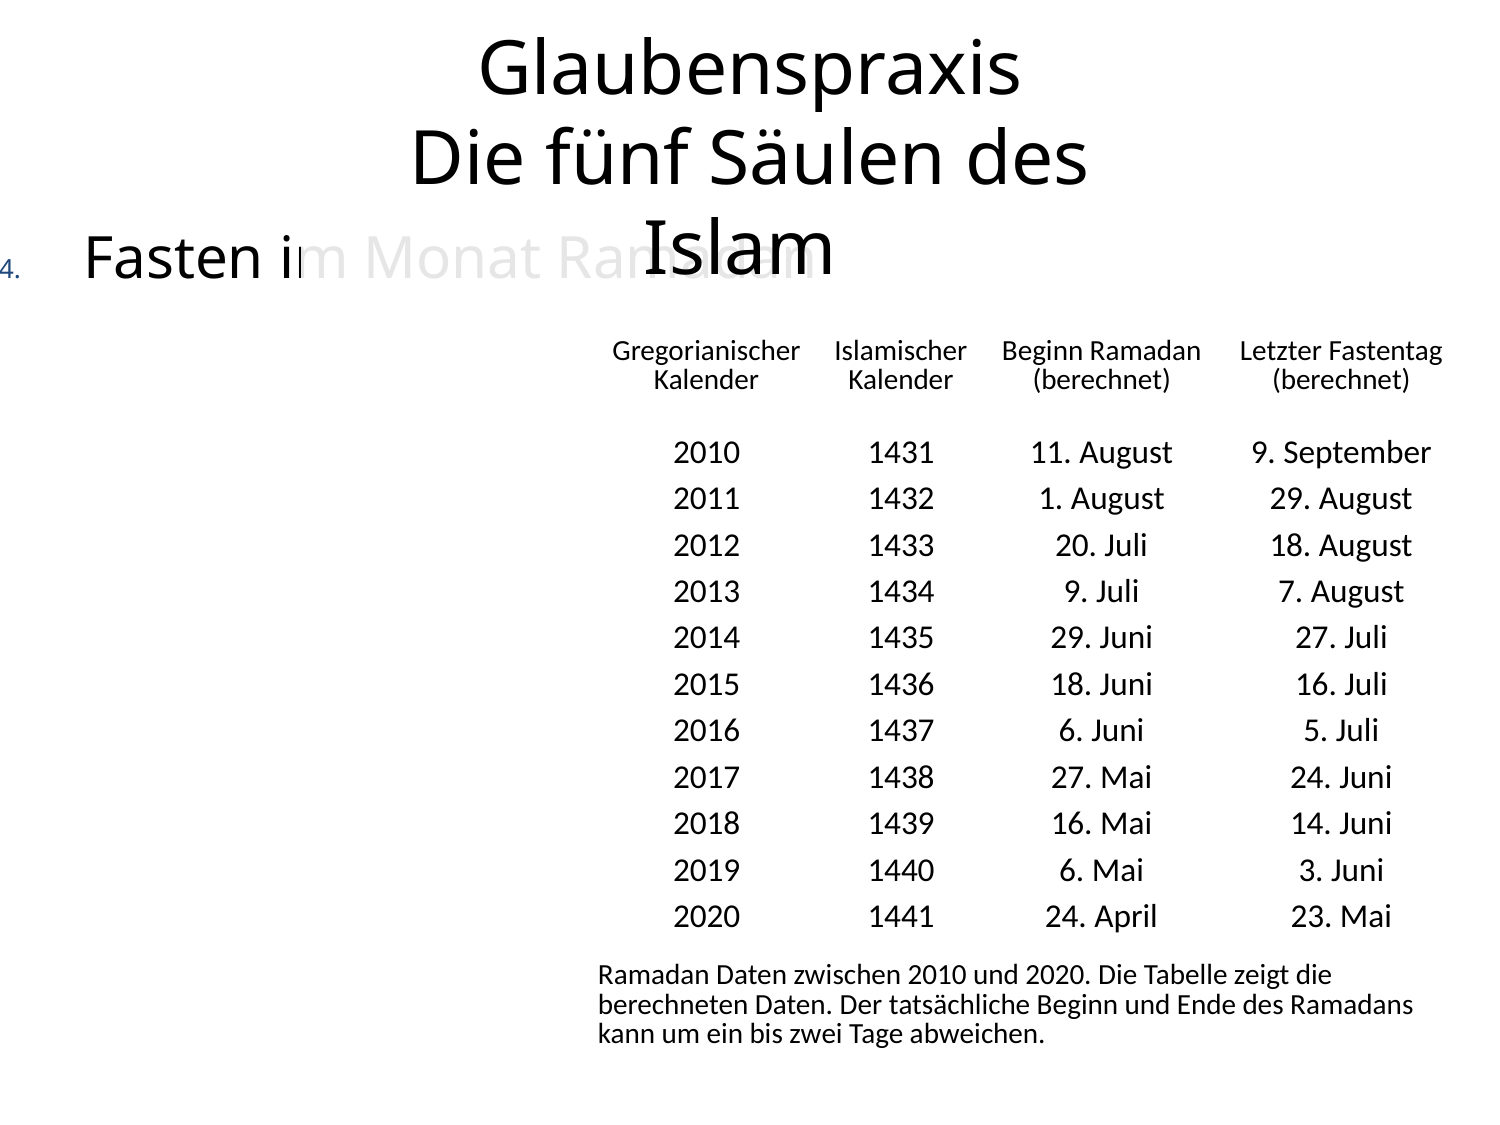

# Glaubenspraxis Die fünf Säulen des Islam
Fasten im Monat Ramadan
| Gregorianischer Kalender | Islamischer Kalender | Beginn Ramadan (berechnet) | Letzter Fastentag (berechnet) |
| --- | --- | --- | --- |
| 2010 | 1431 | 11. August | 9. September |
| 2011 | 1432 | 1. August | 29. August |
| 2012 | 1433 | 20. Juli | 18. August |
| 2013 | 1434 | 9. Juli | 7. August |
| 2014 | 1435 | 29. Juni | 27. Juli |
| 2015 | 1436 | 18. Juni | 16. Juli |
| 2016 | 1437 | 6. Juni | 5. Juli |
| 2017 | 1438 | 27. Mai | 24. Juni |
| 2018 | 1439 | 16. Mai | 14. Juni |
| 2019 | 1440 | 6. Mai | 3. Juni |
| 2020 | 1441 | 24. April | 23. Mai |
| Ramadan Daten zwischen 2010 und 2020. Die Tabelle zeigt die berechneten Daten. Der tatsächliche Beginn und Ende des Ramadans kann um ein bis zwei Tage abweichen. | | | |